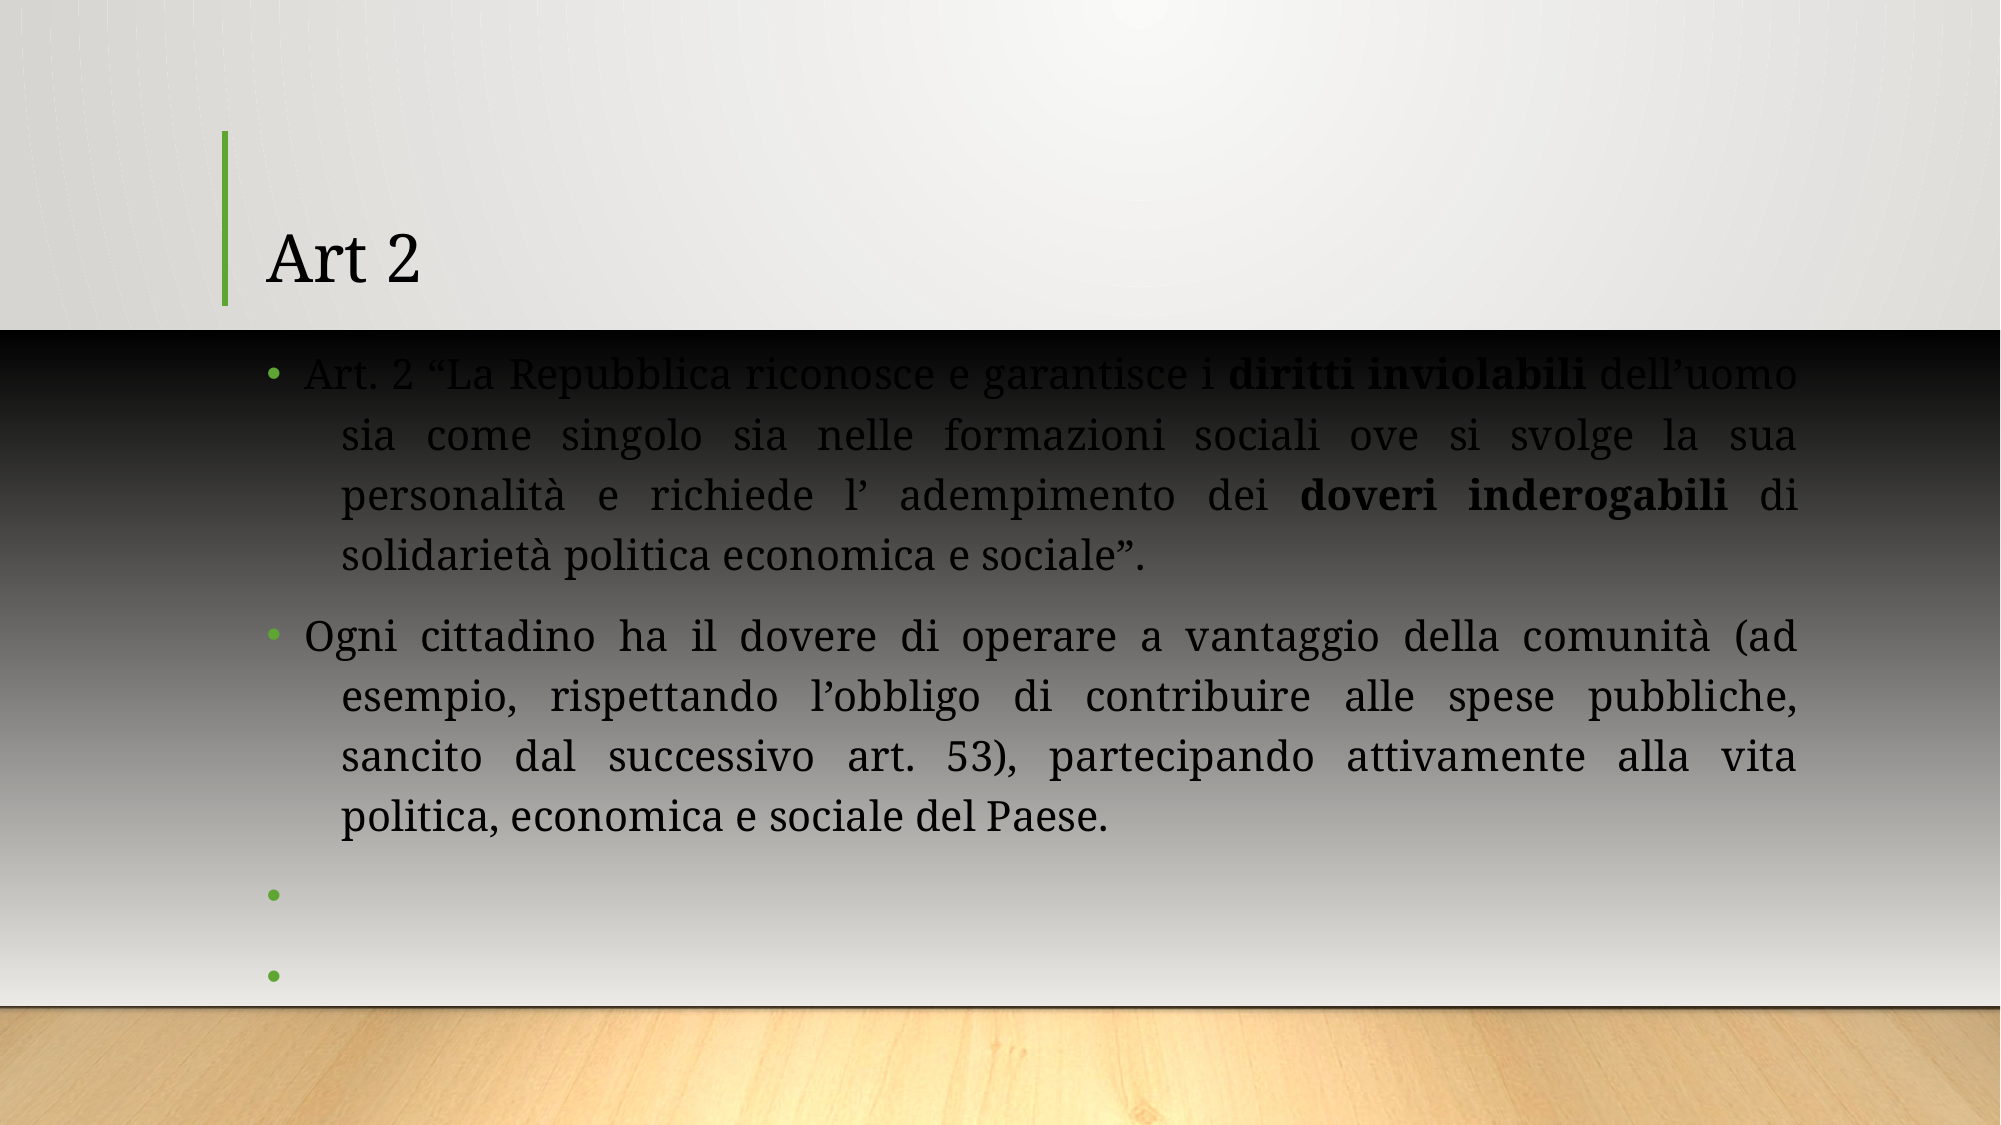

# Art 2
Art. 2 “La Repubblica riconosce e garantisce i diritti inviolabili dell’uomo sia come singolo sia nelle formazioni sociali ove si svolge la sua personalità e richiede l’ adempimento dei doveri inderogabili di solidarietà politica economica e sociale”.
Ogni cittadino ha il dovere di operare a vantaggio della comunità (ad esempio, rispettando l’obbligo di contribuire alle spese pubbliche, sancito dal successivo art. 53), partecipando attivamente alla vita politica, economica e sociale del Paese.